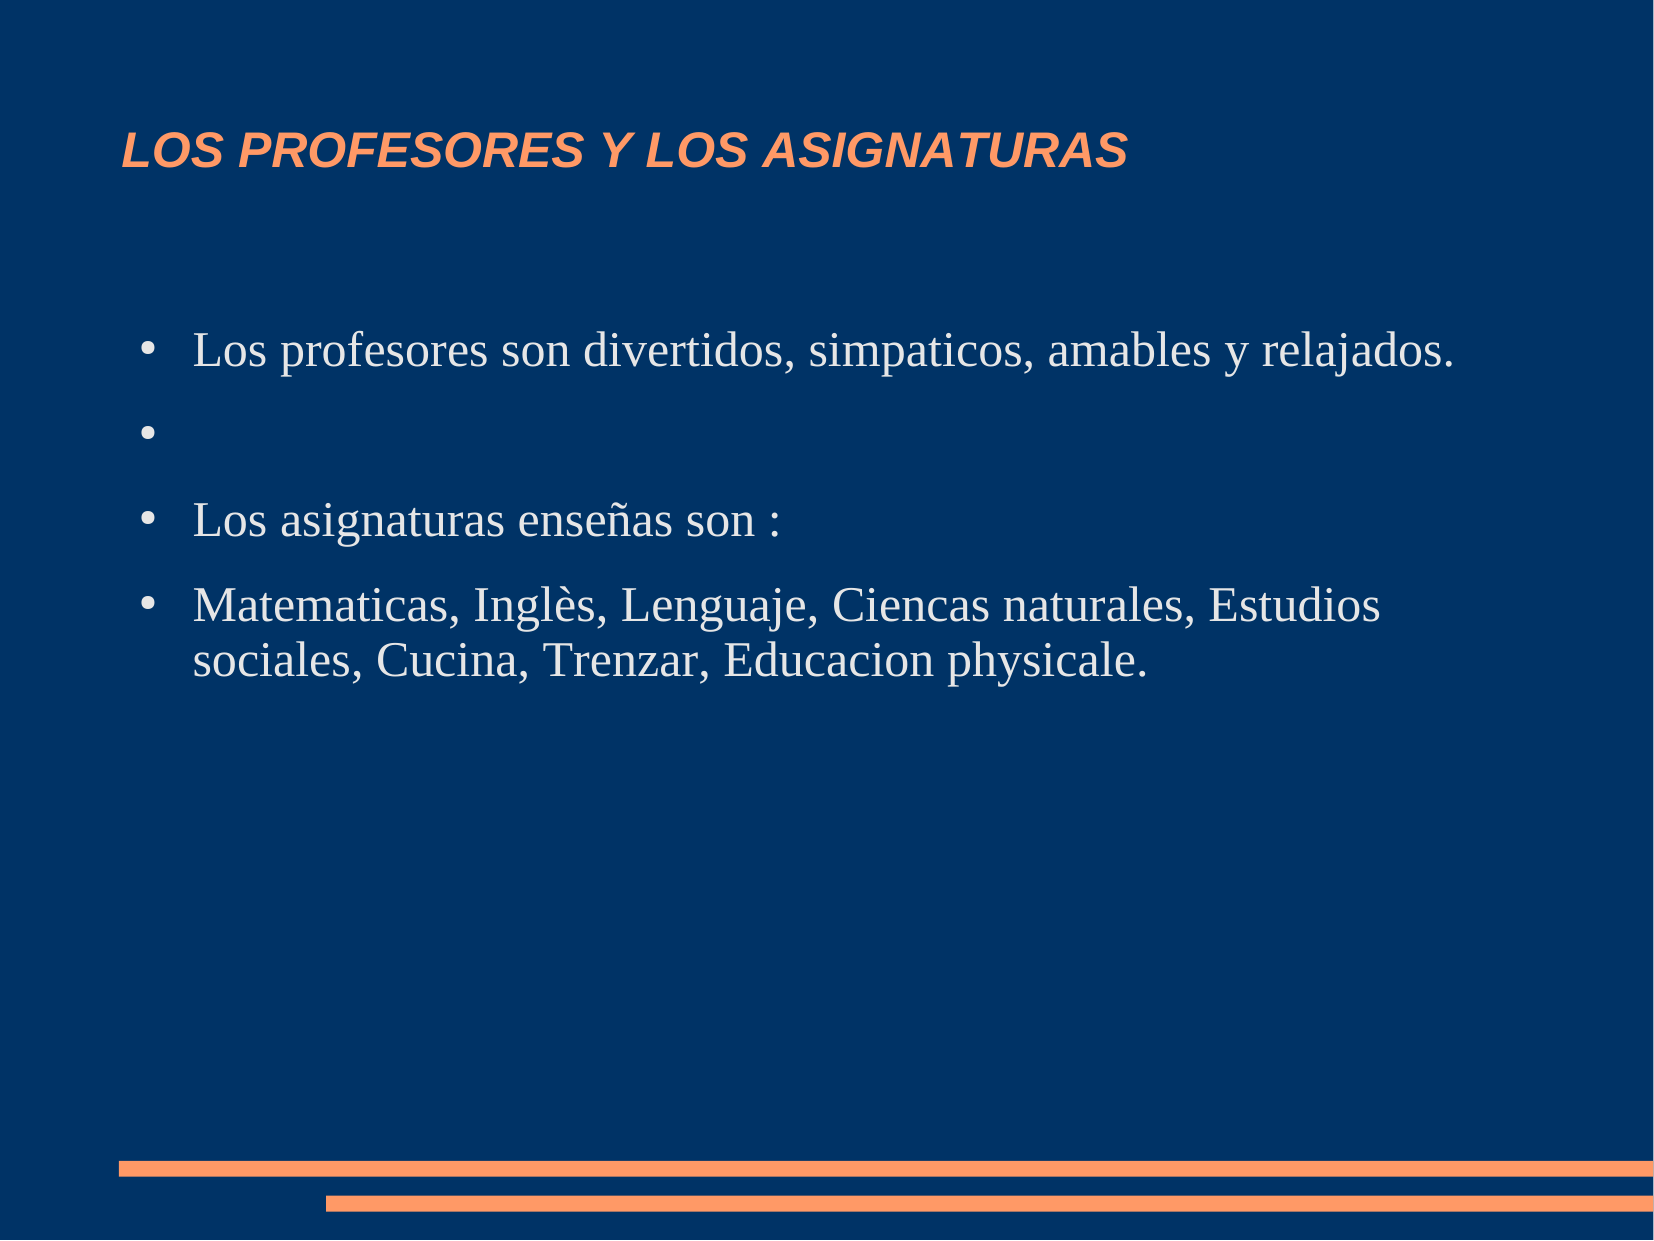

# LOS PROFESORES Y LOS ASIGNATURAS
Los profesores son divertidos, simpaticos, amables y relajados.
Los asignaturas enseñas son :
Matematicas, Inglès, Lenguaje, Ciencas naturales, Estudios sociales, Cucina, Trenzar, Educacion physicale.